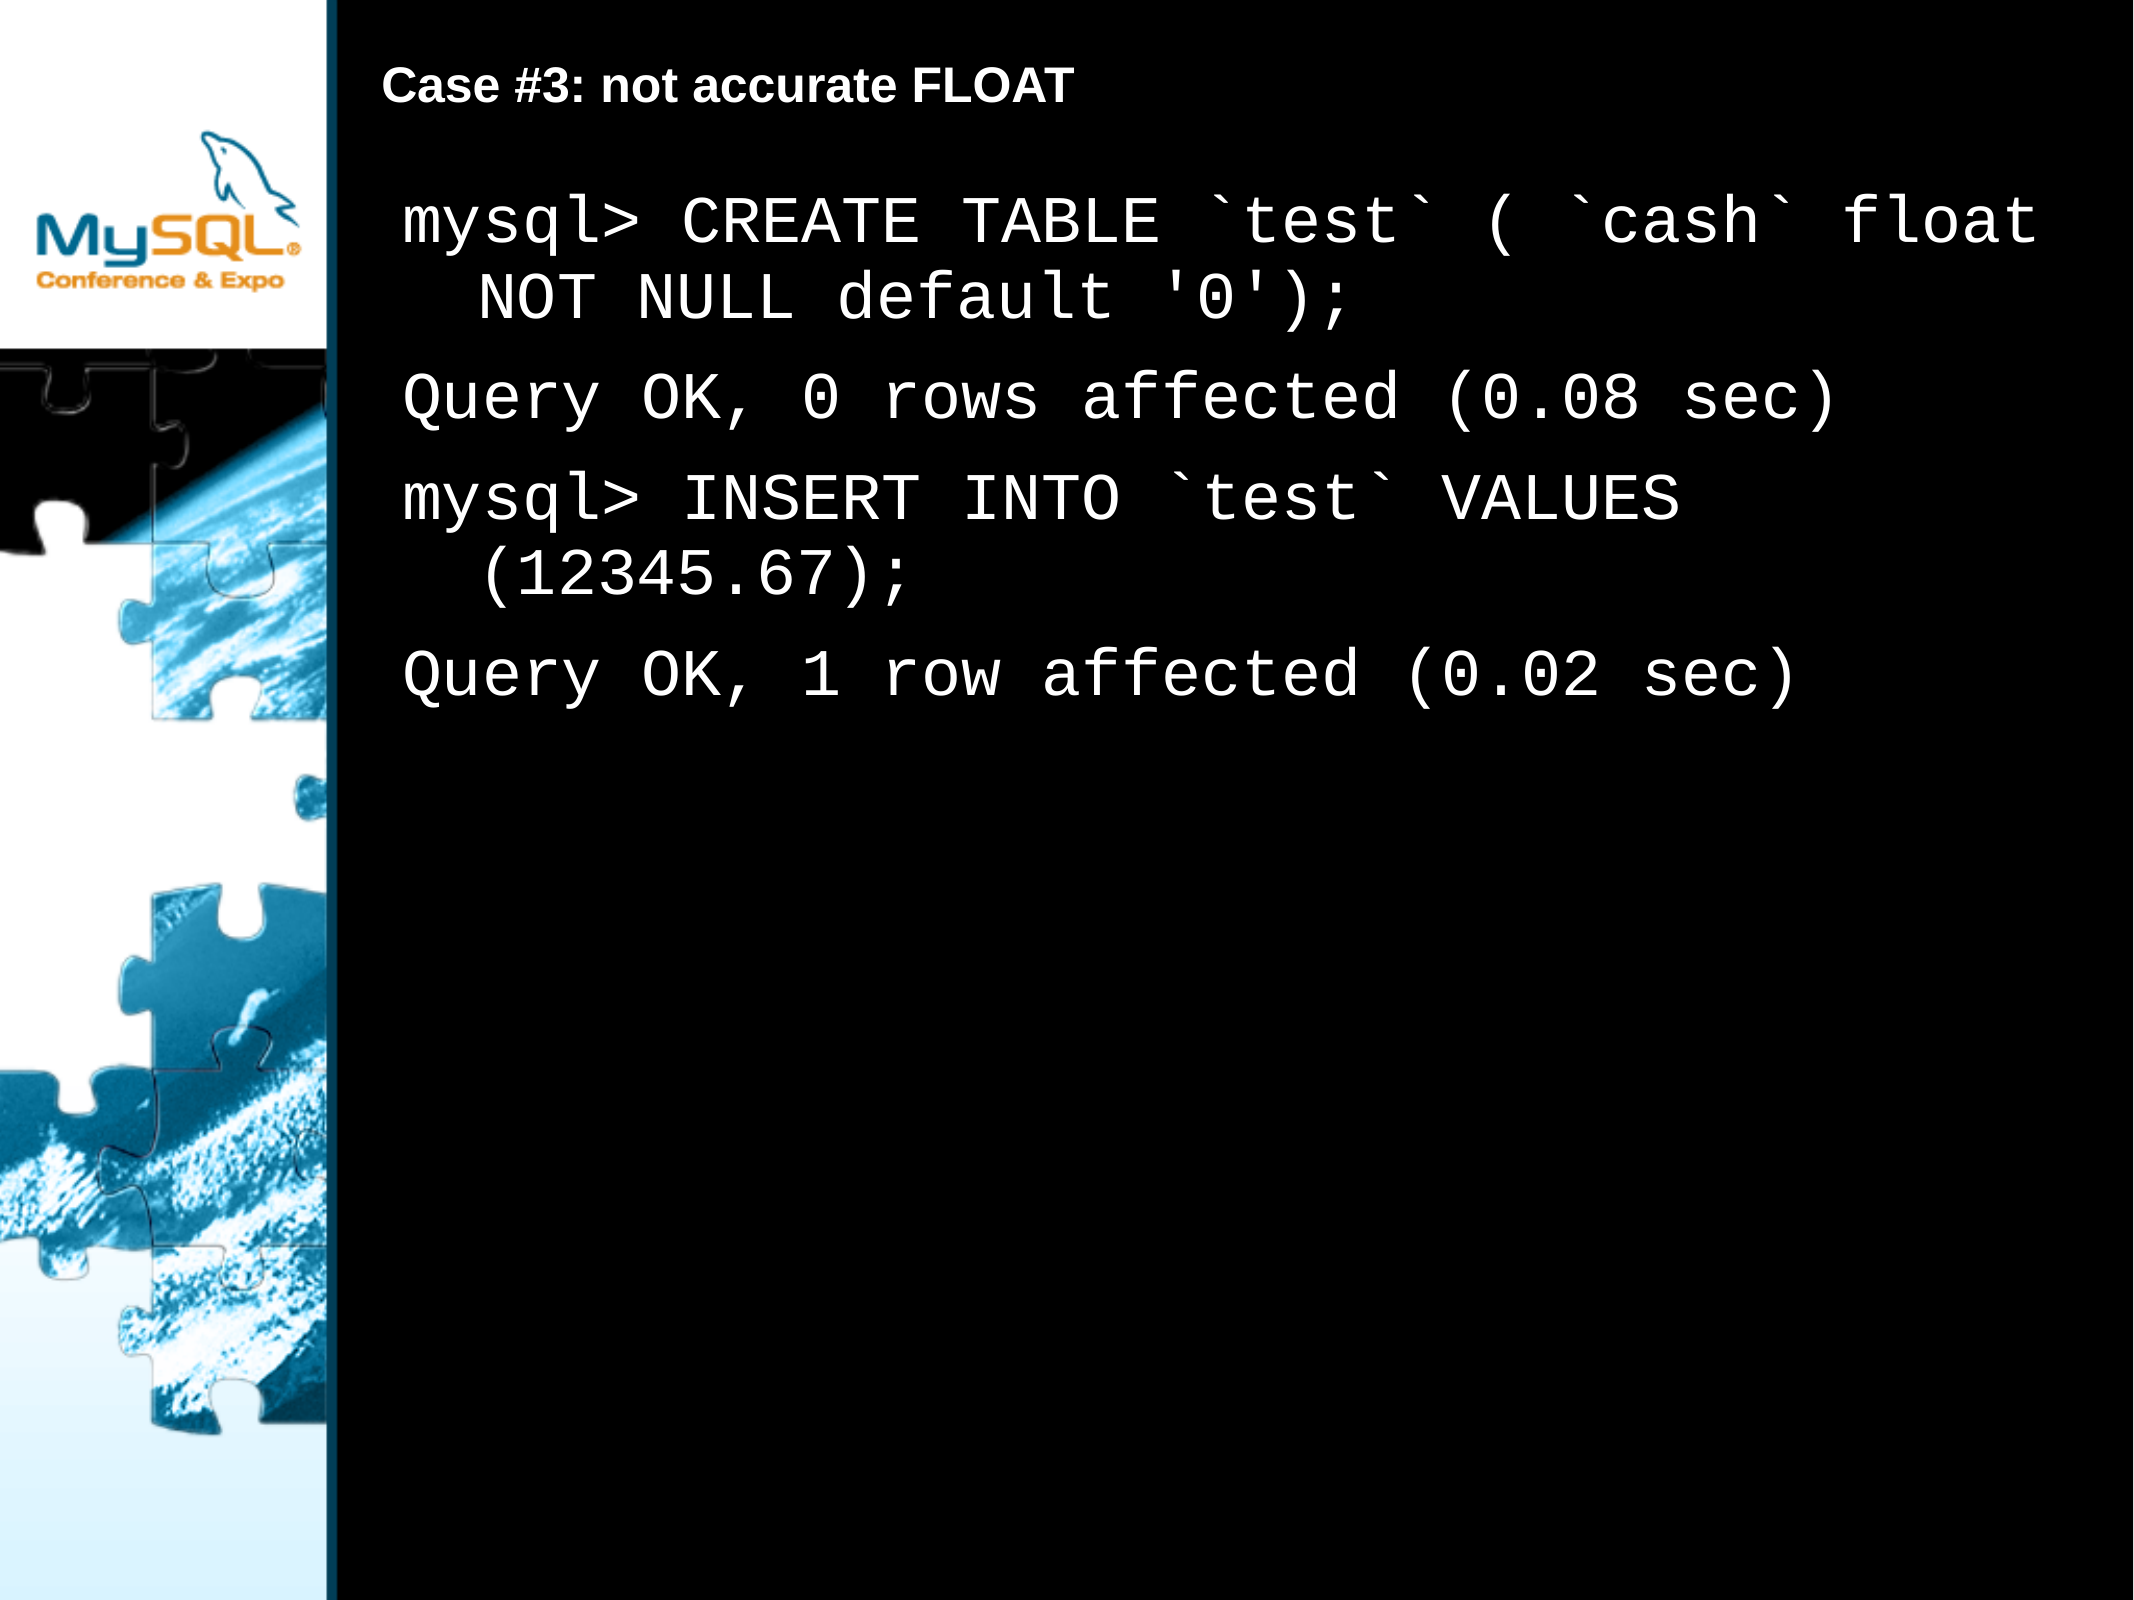

# Case #3: not accurate FLOAT
mysql> CREATE TABLE `test` ( `cash` float NOT NULL default '0');
Query OK, 0 rows affected (0.08 sec)
mysql> INSERT INTO `test` VALUES (12345.67);
Query OK, 1 row affected (0.02 sec)